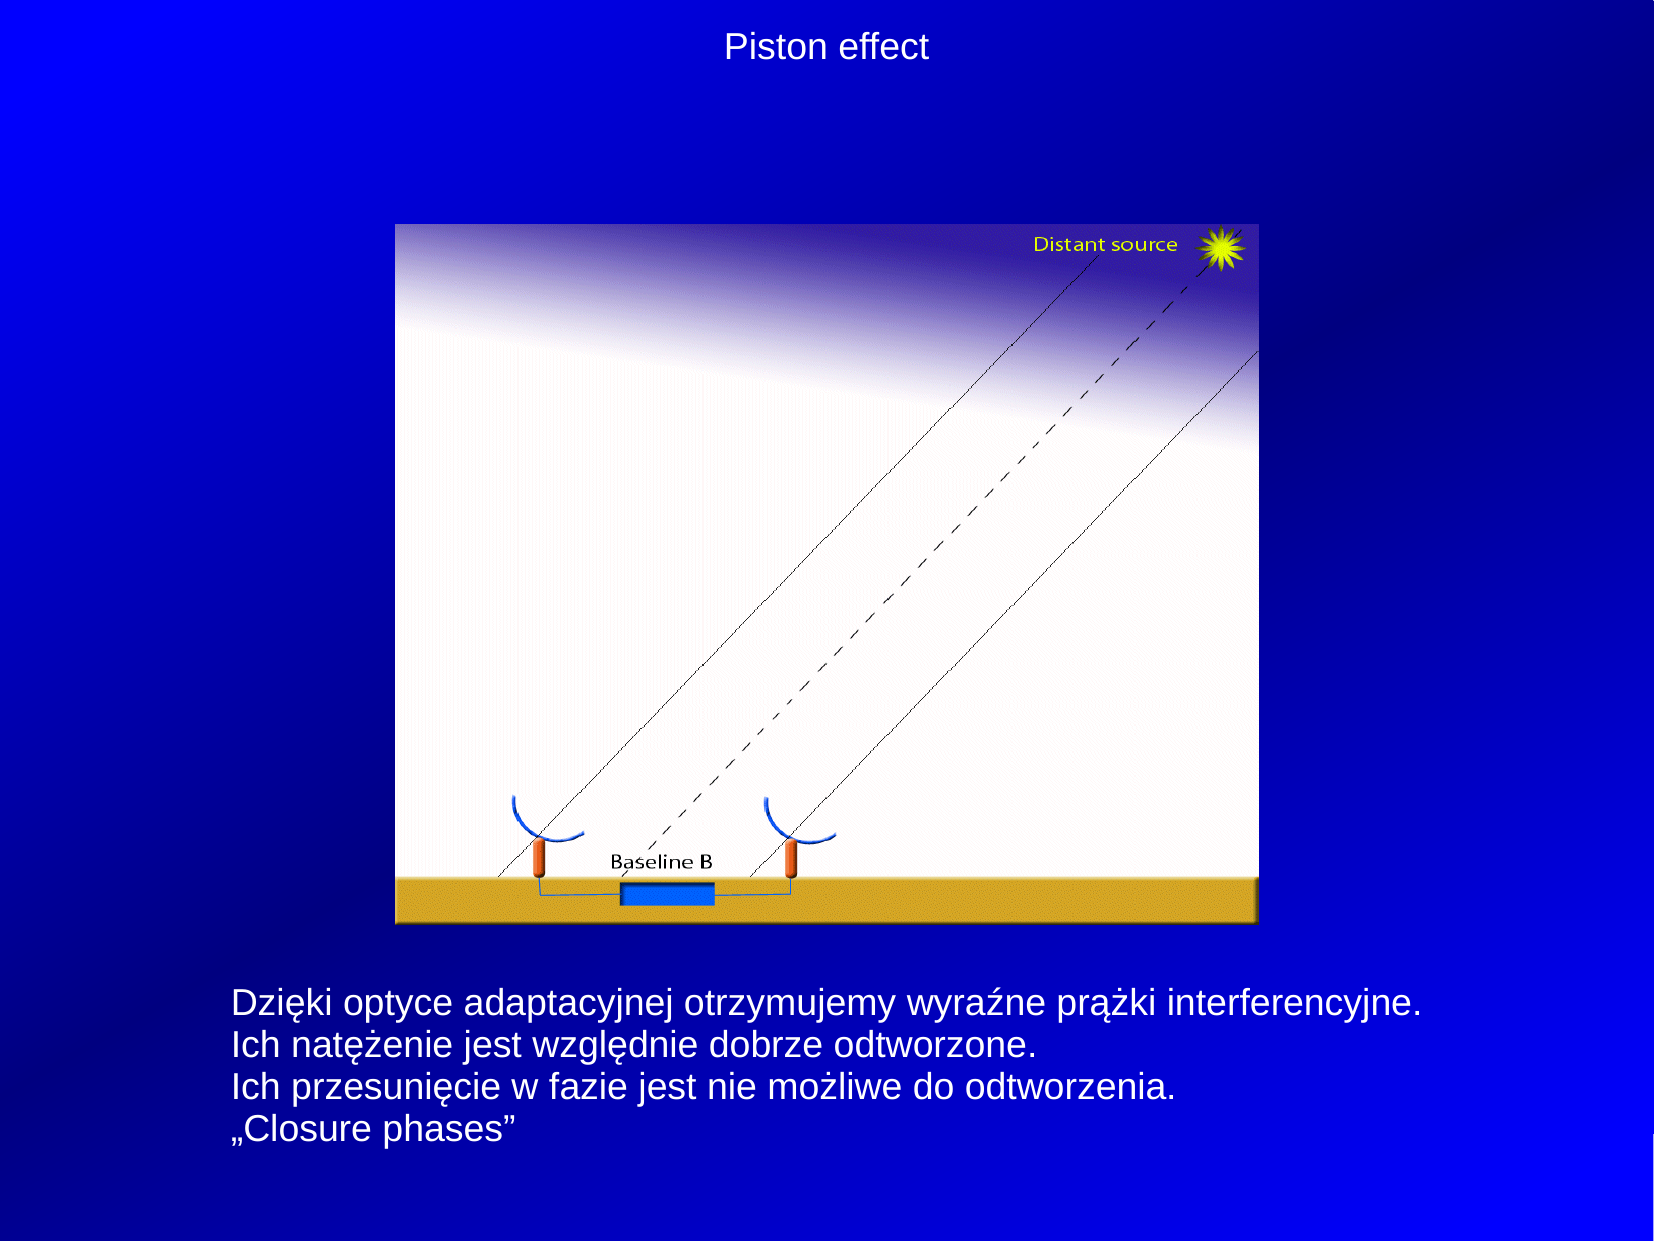

Piston effect
Dzięki optyce adaptacyjnej otrzymujemy wyraźne prążki interferencyjne.
Ich natężenie jest względnie dobrze odtworzone.
Ich przesunięcie w fazie jest nie możliwe do odtworzenia.
„Closure phases”